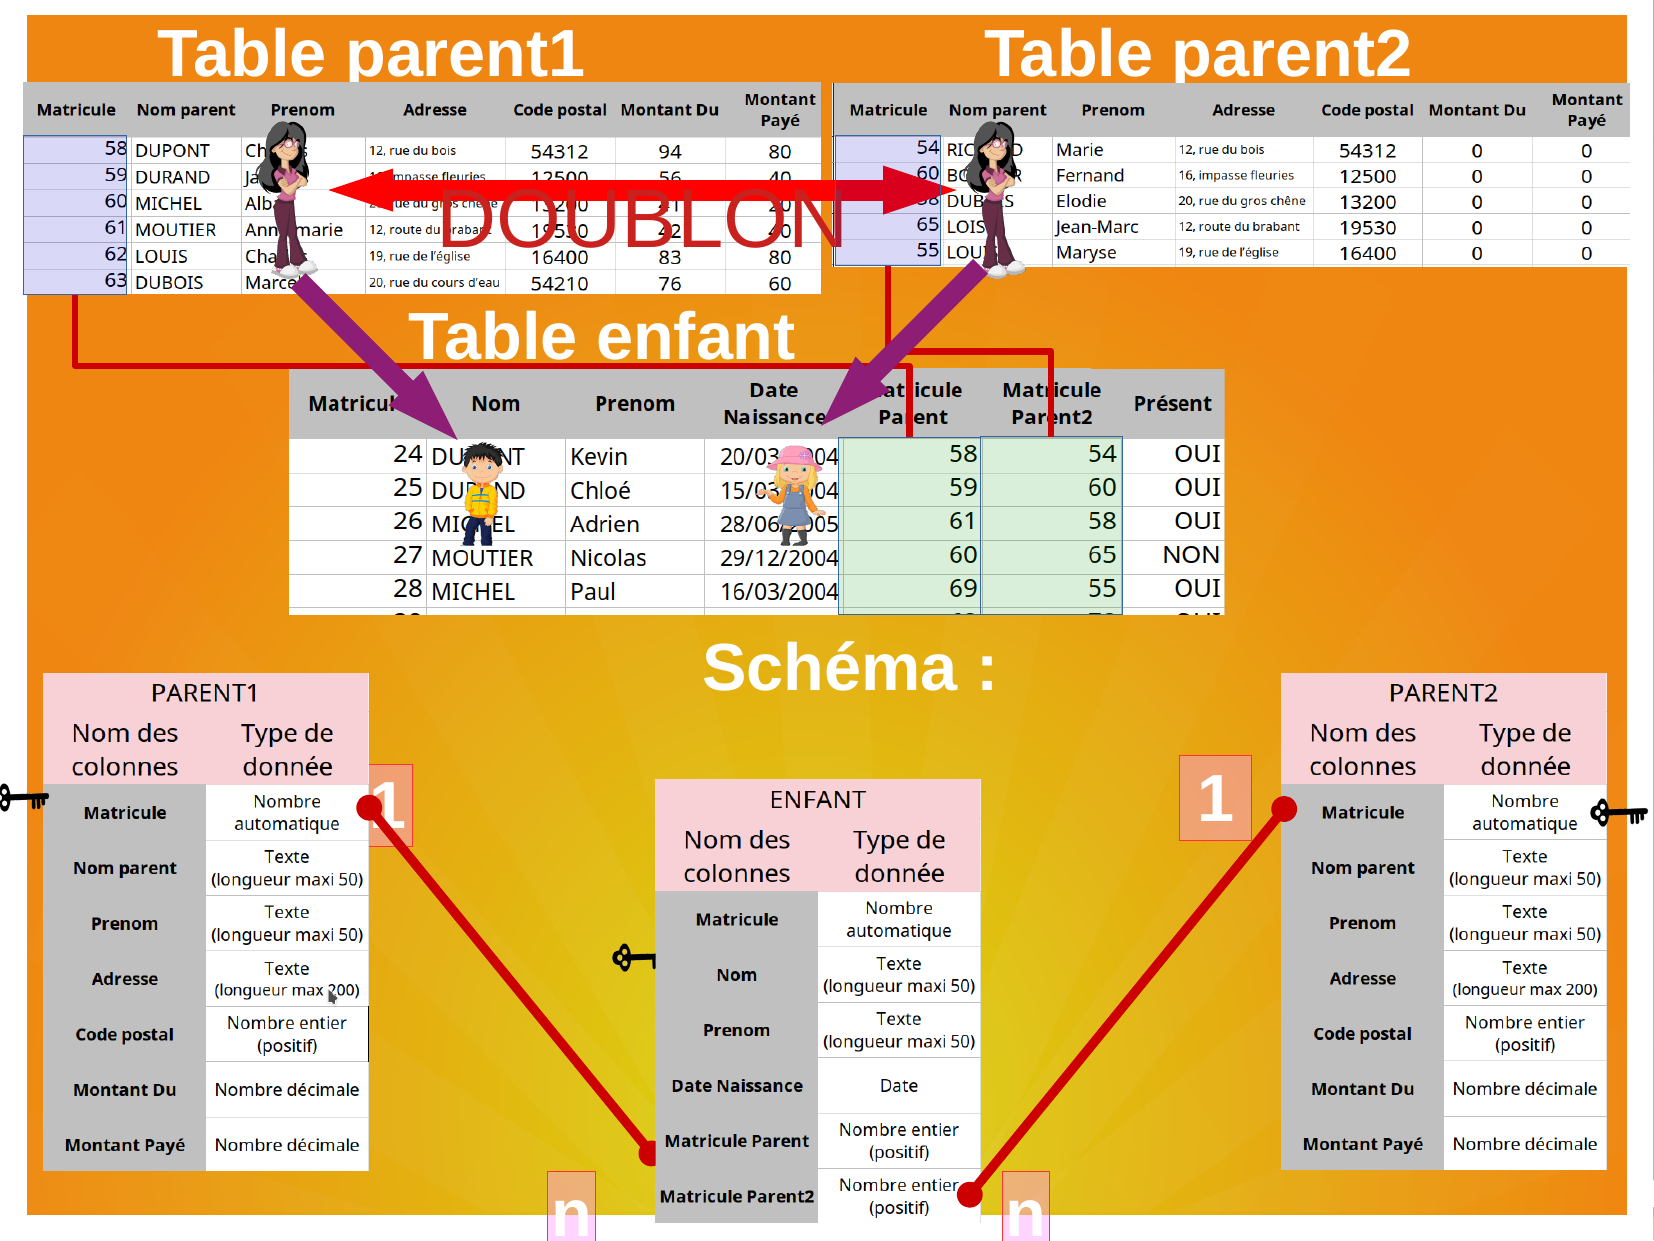

Table parent1
Table parent2
DOUBLON
Table enfant
Schéma :
1
n
1
n